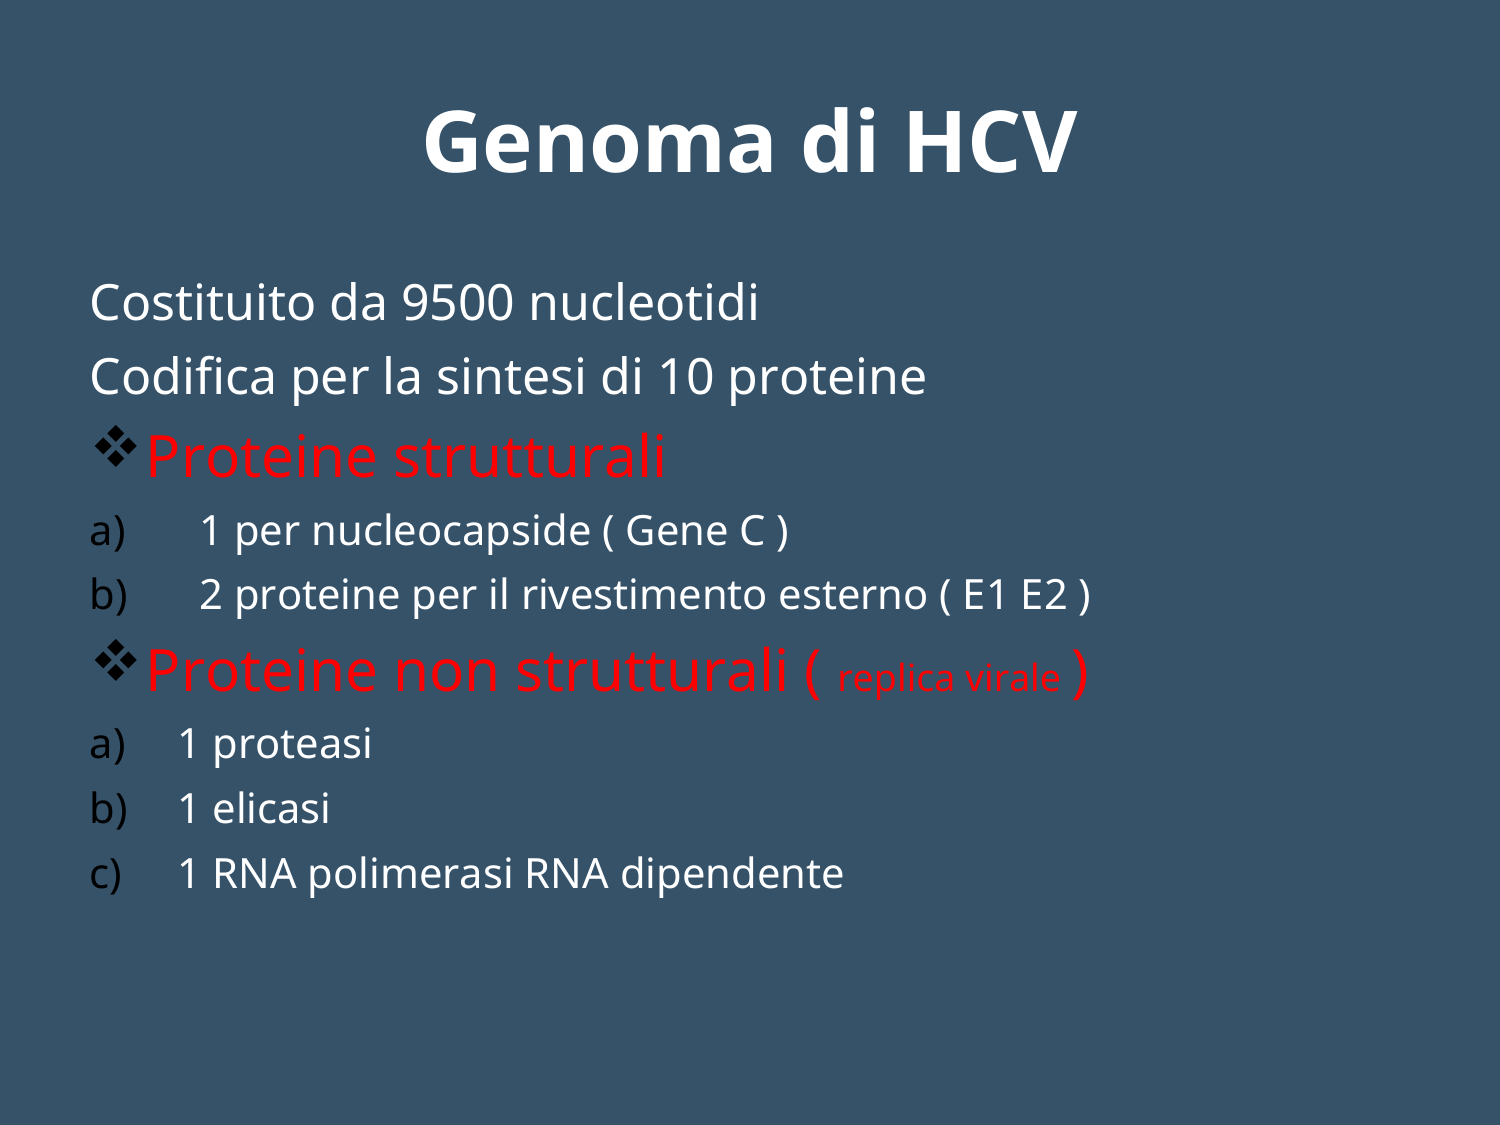

Genoma di HCV
Costituito da 9500 nucleotidi
Codifica per la sintesi di 10 proteine
Proteine strutturali
 1 per nucleocapside ( Gene C )
 2 proteine per il rivestimento esterno ( E1 E2 )
Proteine non strutturali ( replica virale )
 1 proteasi
 1 elicasi
 1 RNA polimerasi RNA dipendente